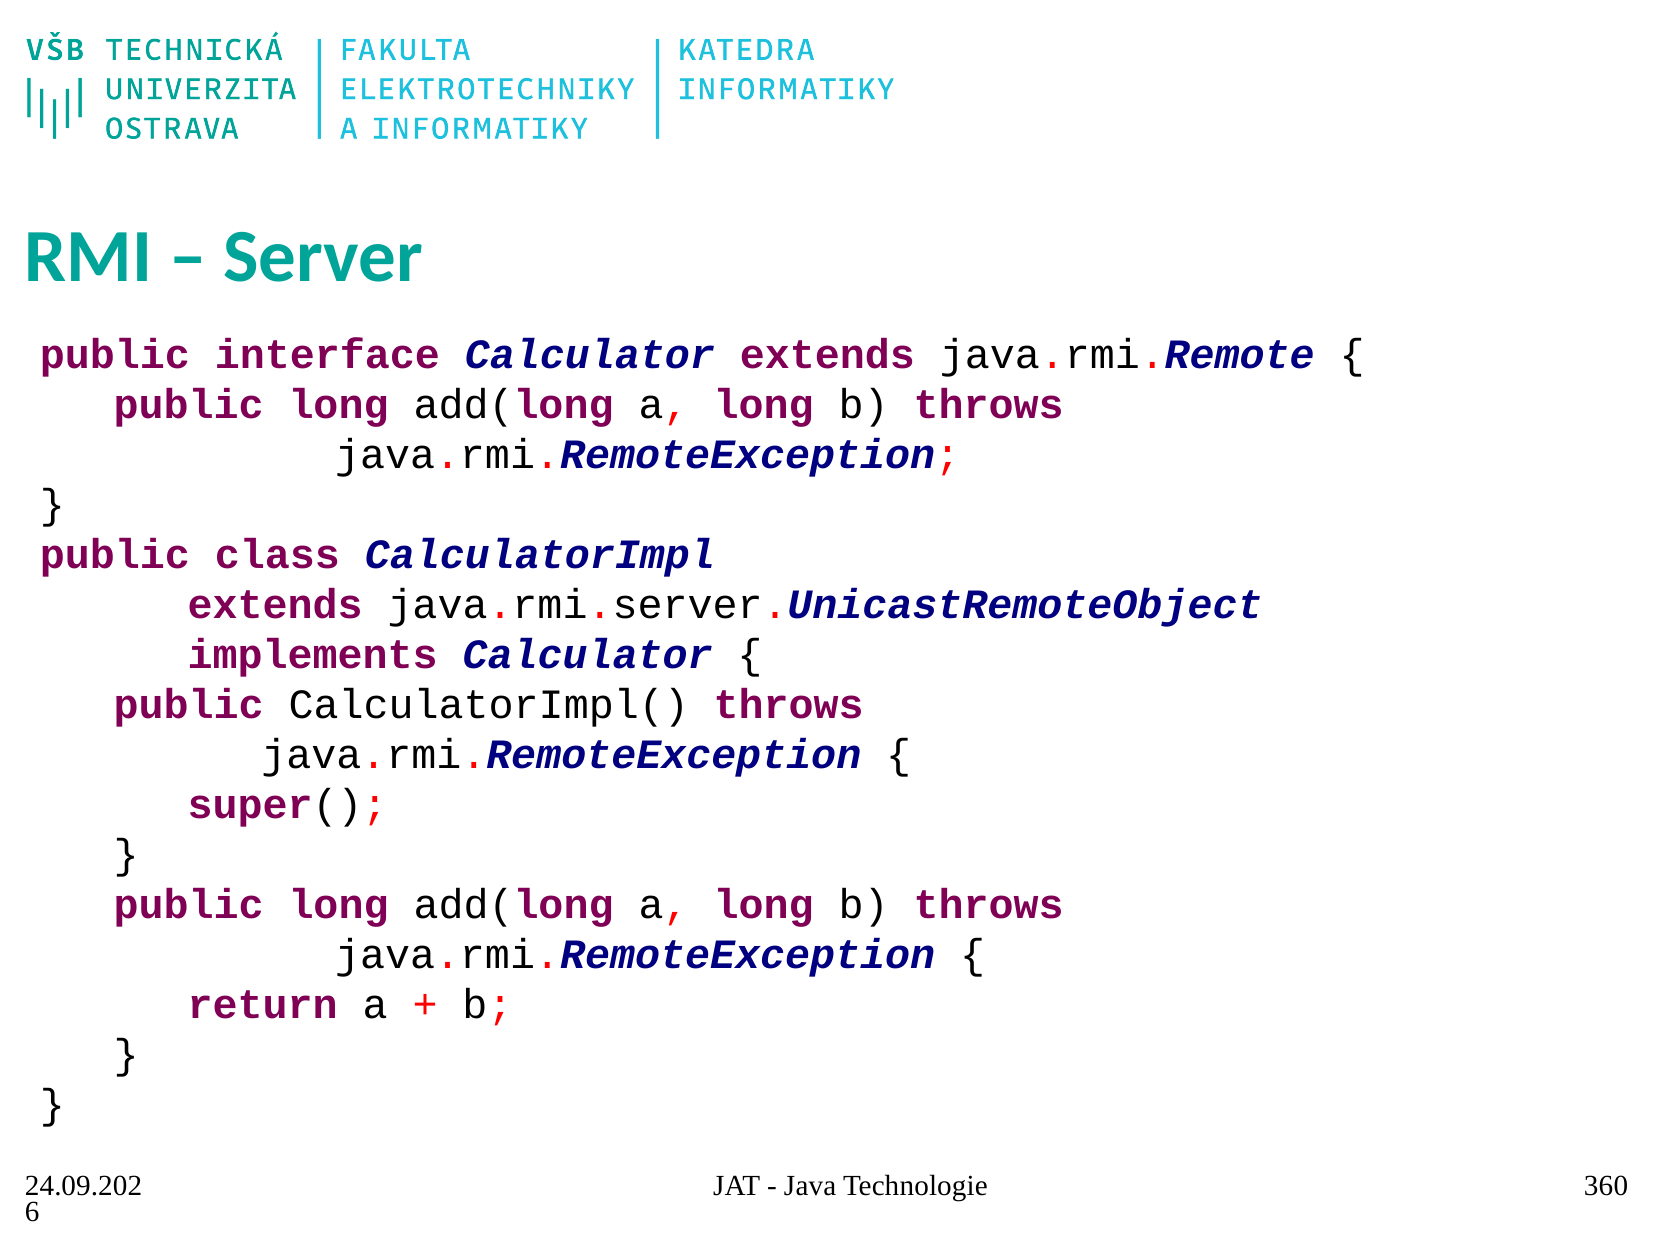

RMI – Server
# public interface Calculator extends java.rmi.Remote {
	public long add(long a, long b) throws
				java.rmi.RemoteException;
}
public class CalculatorImpl
		extends java.rmi.server.UnicastRemoteObject
		implements Calculator {
	public CalculatorImpl() throws
			java.rmi.RemoteException {
		super();
	}
	public long add(long a, long b) throws
				java.rmi.RemoteException {
		return a + b;
	}
}
JAT - Java Technologie
360